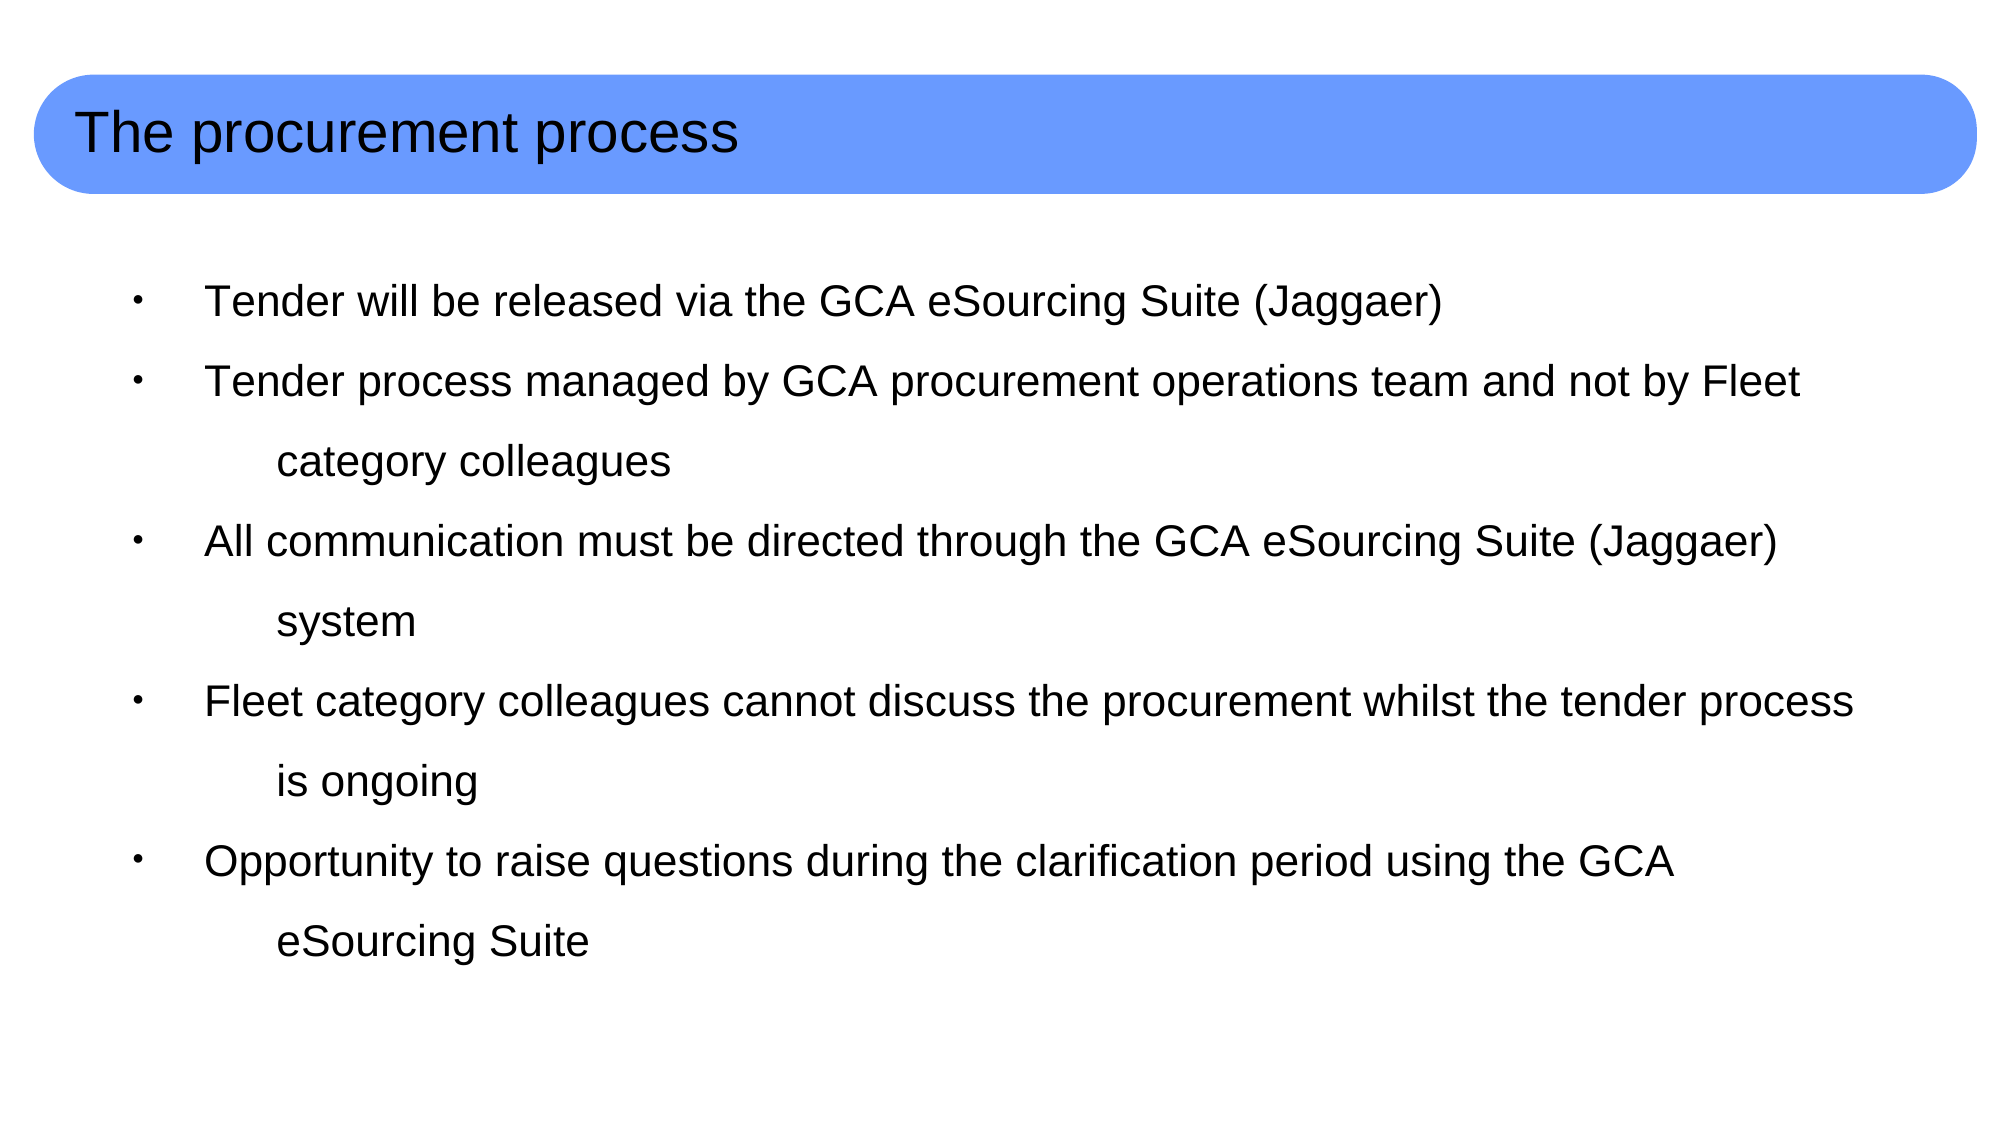

The procurement process
# Tender will be released via the GCA eSourcing Suite (Jaggaer)
Tender process managed by GCA procurement operations team and not by Fleet category colleagues
All communication must be directed through the GCA eSourcing Suite (Jaggaer) system
Fleet category colleagues cannot discuss the procurement whilst the tender process is ongoing
Opportunity to raise questions during the clarification period using the GCA eSourcing Suite